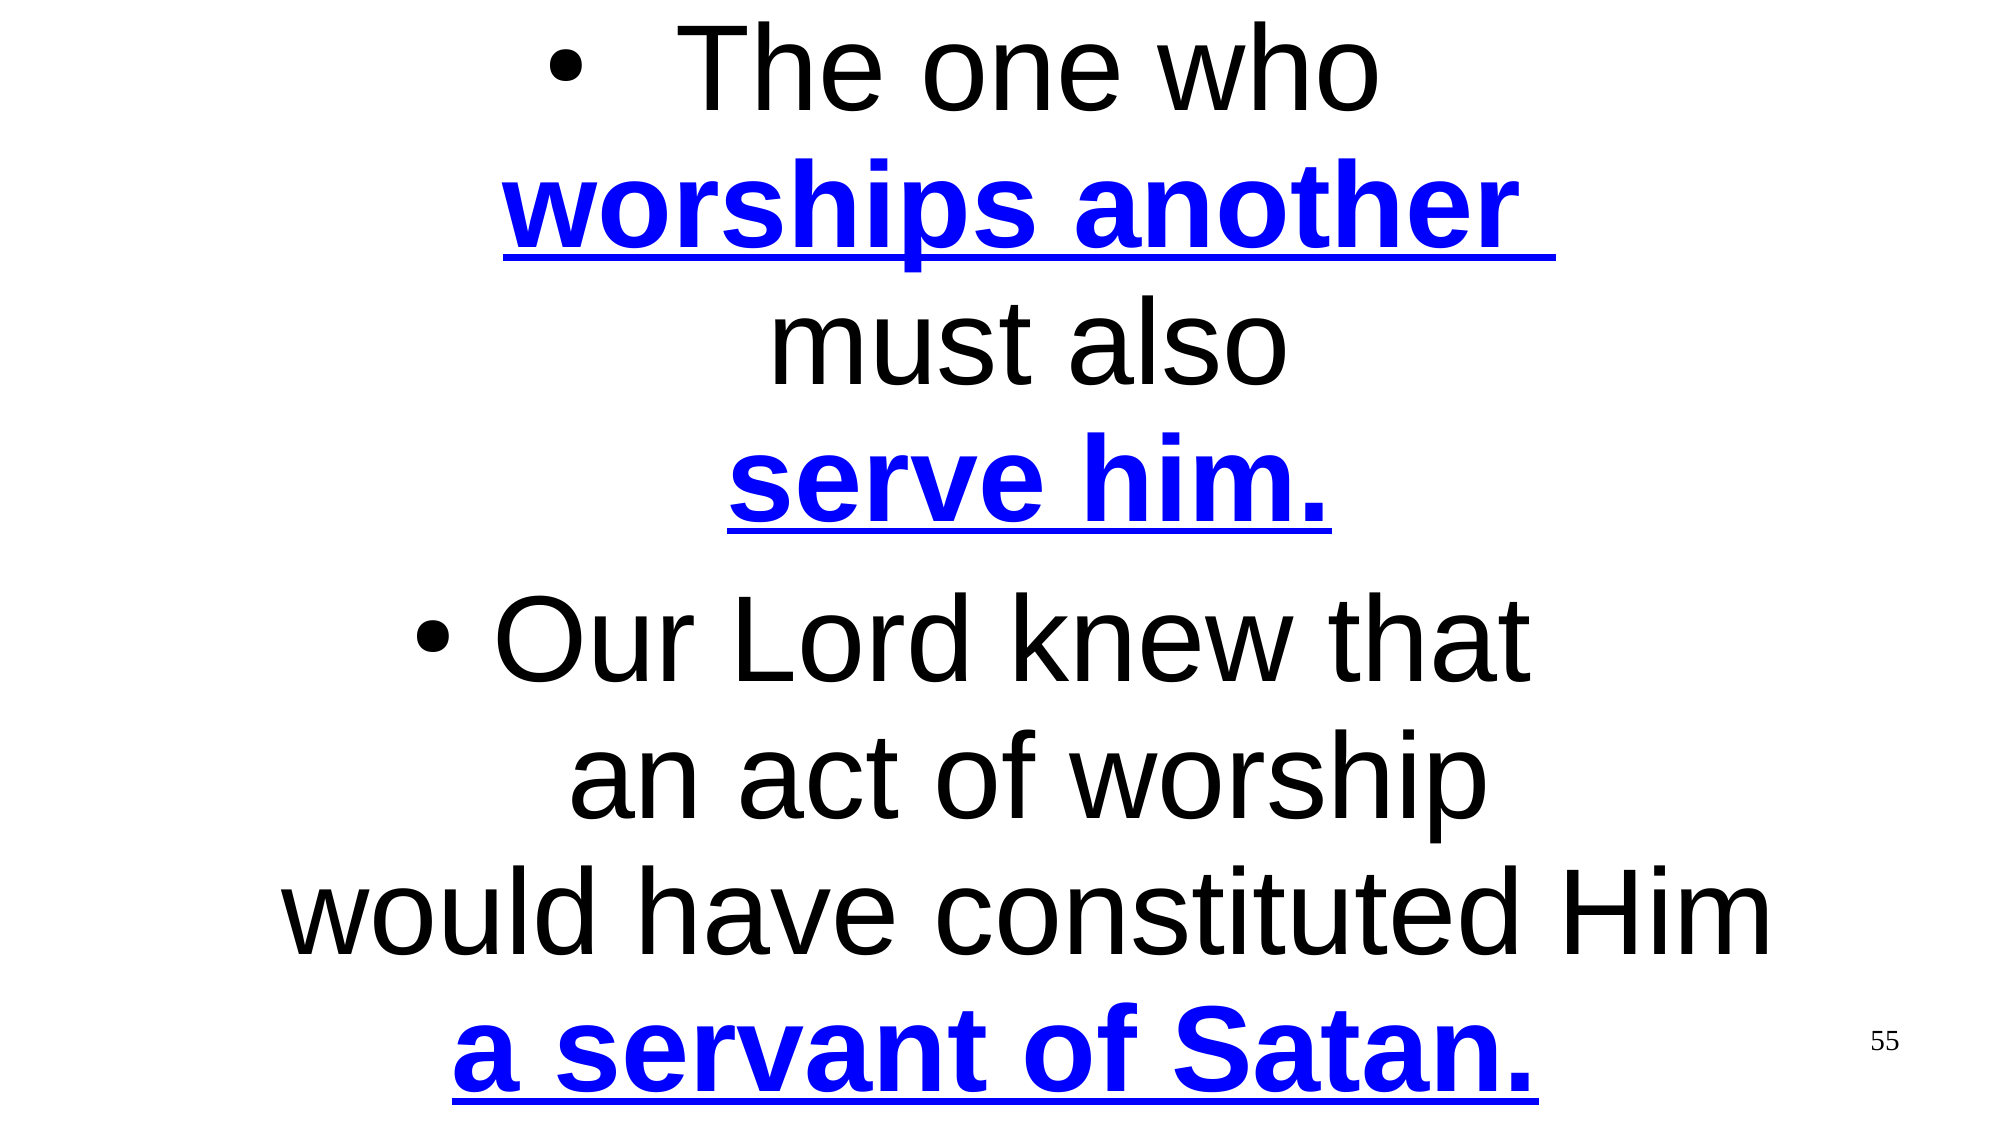

# The one who worships another must also serve him.
Our Lord knew that
an act of worship
 would have constituted Him
a servant of Satan.
55